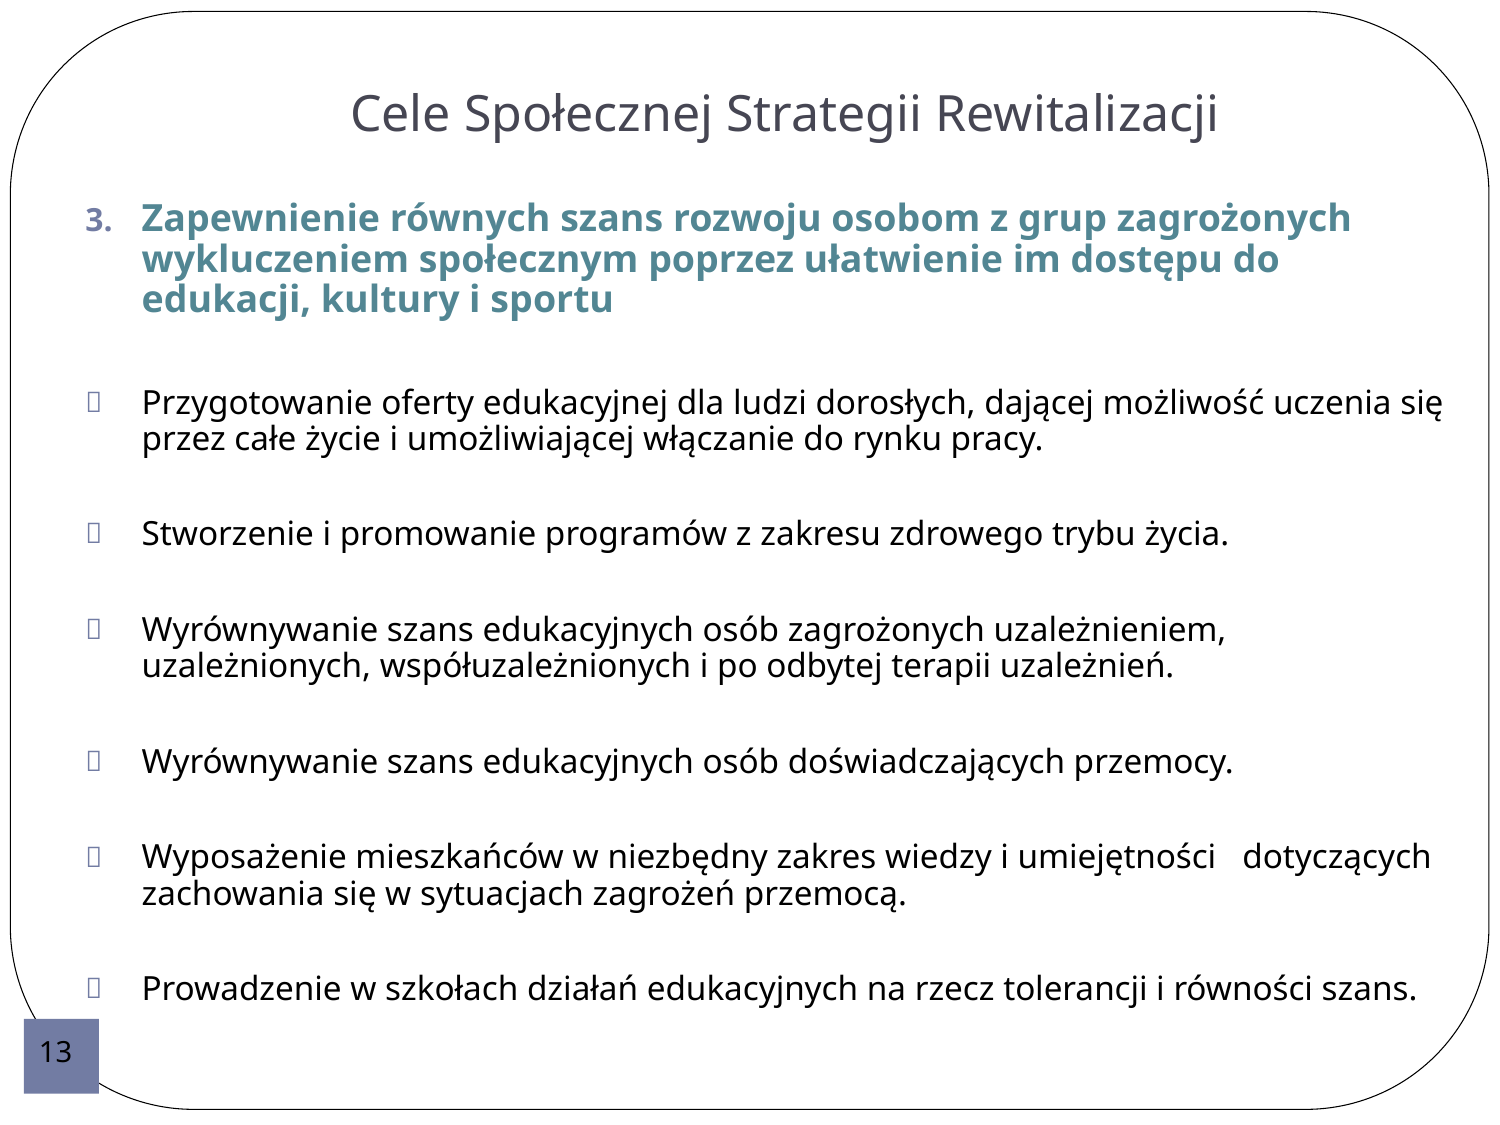

# Cele Społecznej Strategii Rewitalizacji
Zapewnienie równych szans rozwoju osobom z grup zagrożonych wykluczeniem społecznym poprzez ułatwienie im dostępu do edukacji, kultury i sportu
Przygotowanie oferty edukacyjnej dla ludzi dorosłych, dającej możliwość uczenia się przez całe życie i umożliwiającej włączanie do rynku pracy.
Stworzenie i promowanie programów z zakresu zdrowego trybu życia.
Wyrównywanie szans edukacyjnych osób zagrożonych uzależnieniem, uzależnionych, współuzależnionych i po odbytej terapii uzależnień.
Wyrównywanie szans edukacyjnych osób doświadczających przemocy.
Wyposażenie mieszkańców w niezbędny zakres wiedzy i umiejętności dotyczących zachowania się w sytuacjach zagrożeń przemocą.
Prowadzenie w szkołach działań edukacyjnych na rzecz tolerancji i równości szans.